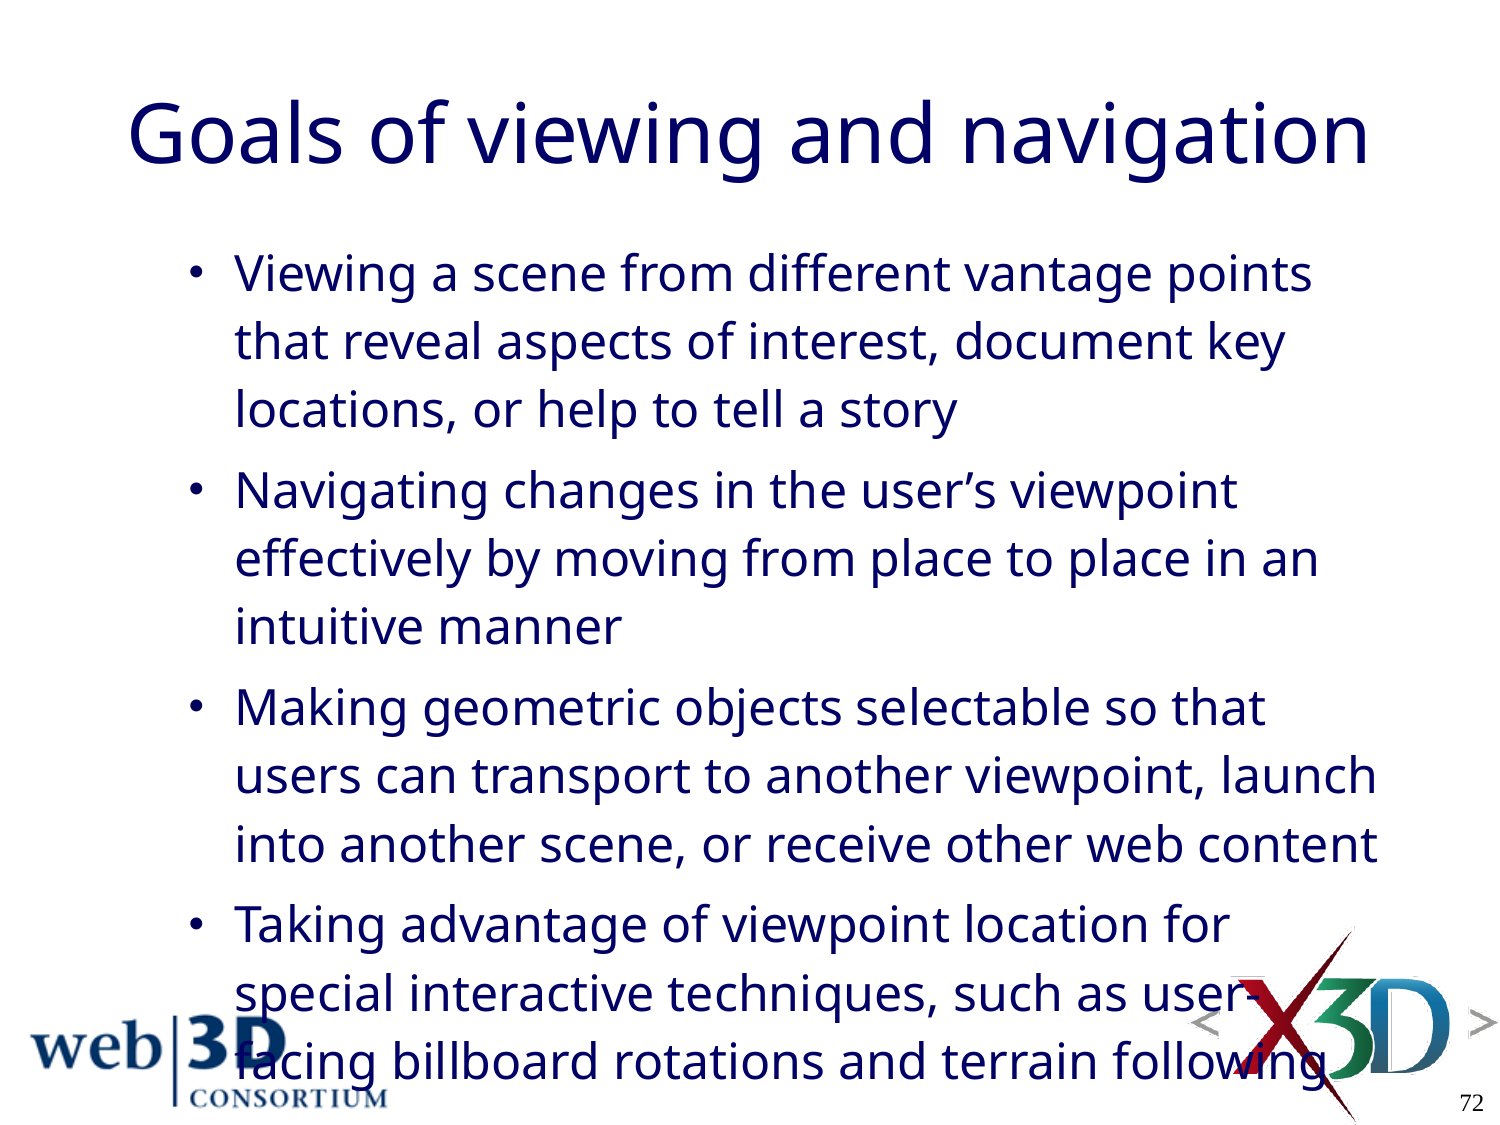

# Goals of viewing and navigation
Viewing a scene from different vantage points that reveal aspects of interest, document key locations, or help to tell a story
Navigating changes in the user’s viewpoint effectively by moving from place to place in an intuitive manner
Making geometric objects selectable so that users can transport to another viewpoint, launch into another scene, or receive other web content
Taking advantage of viewpoint location for special interactive techniques, such as user-facing billboard rotations and terrain following